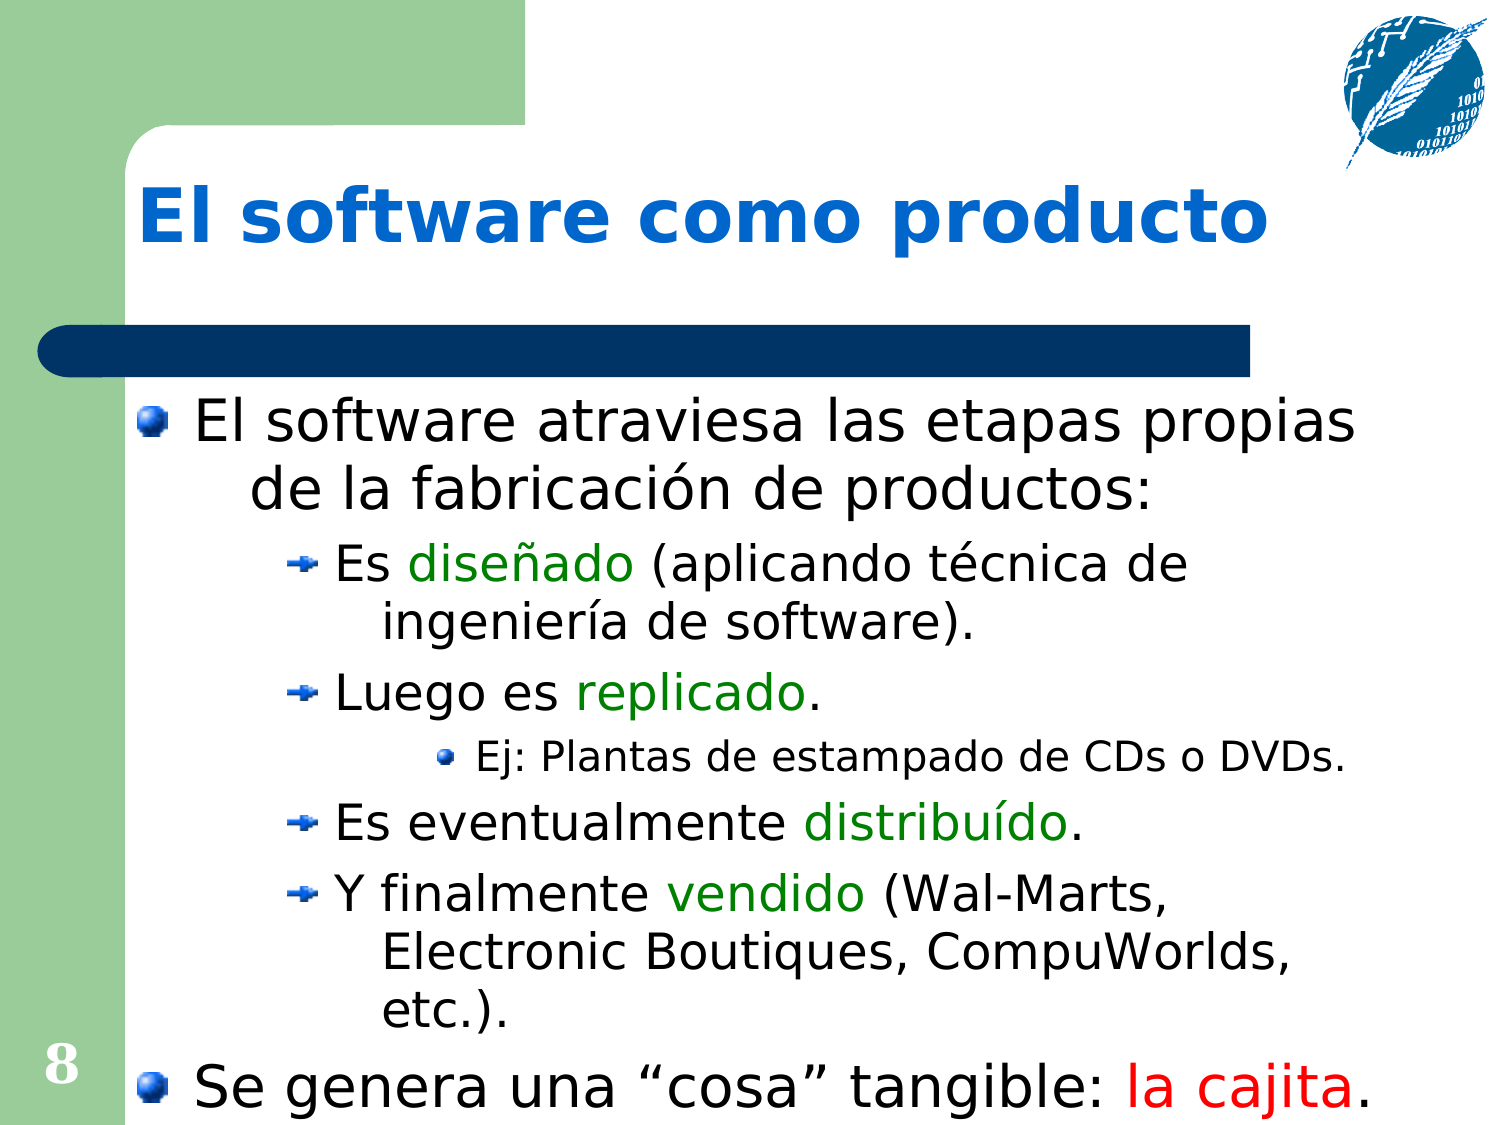

# El software como producto
El software atraviesa las etapas propias de la fabricación de productos:
Es diseñado (aplicando técnica de ingeniería de software).
Luego es replicado.
Ej: Plantas de estampado de CDs o DVDs.
Es eventualmente distribuído.
Y finalmente vendido (Wal-Marts, Electronic Boutiques, CompuWorlds, etc.).
Se genera una “cosa” tangible: la cajita.
8